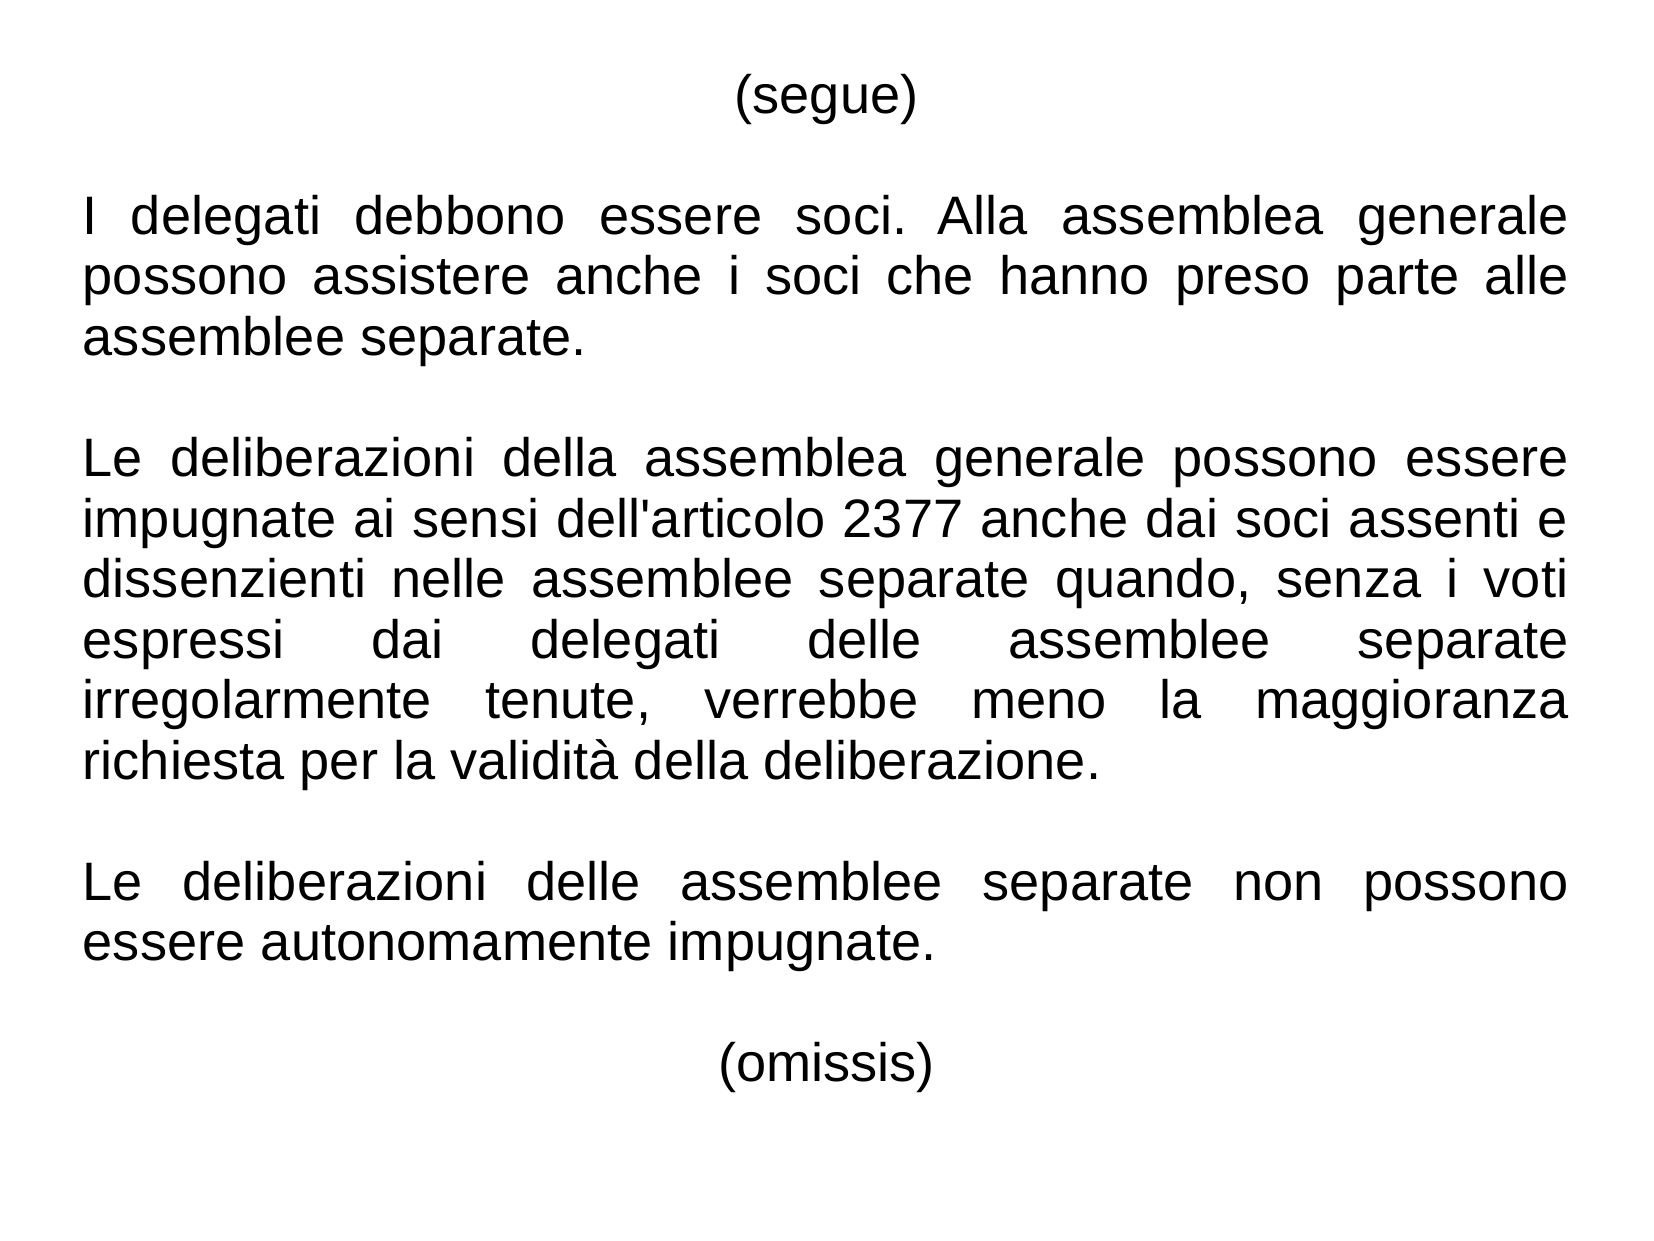

# (segue)
I delegati debbono essere soci. Alla assemblea generale possono assistere anche i soci che hanno preso parte alle assemblee separate.
Le deliberazioni della assemblea generale possono essere impugnate ai sensi dell'articolo 2377 anche dai soci assenti e dissenzienti nelle assemblee separate quando, senza i voti espressi dai delegati delle assemblee separate irregolarmente tenute, verrebbe meno la maggioranza richiesta per la validità della deliberazione.
Le deliberazioni delle assemblee separate non possono essere autonomamente impugnate.
(omissis)